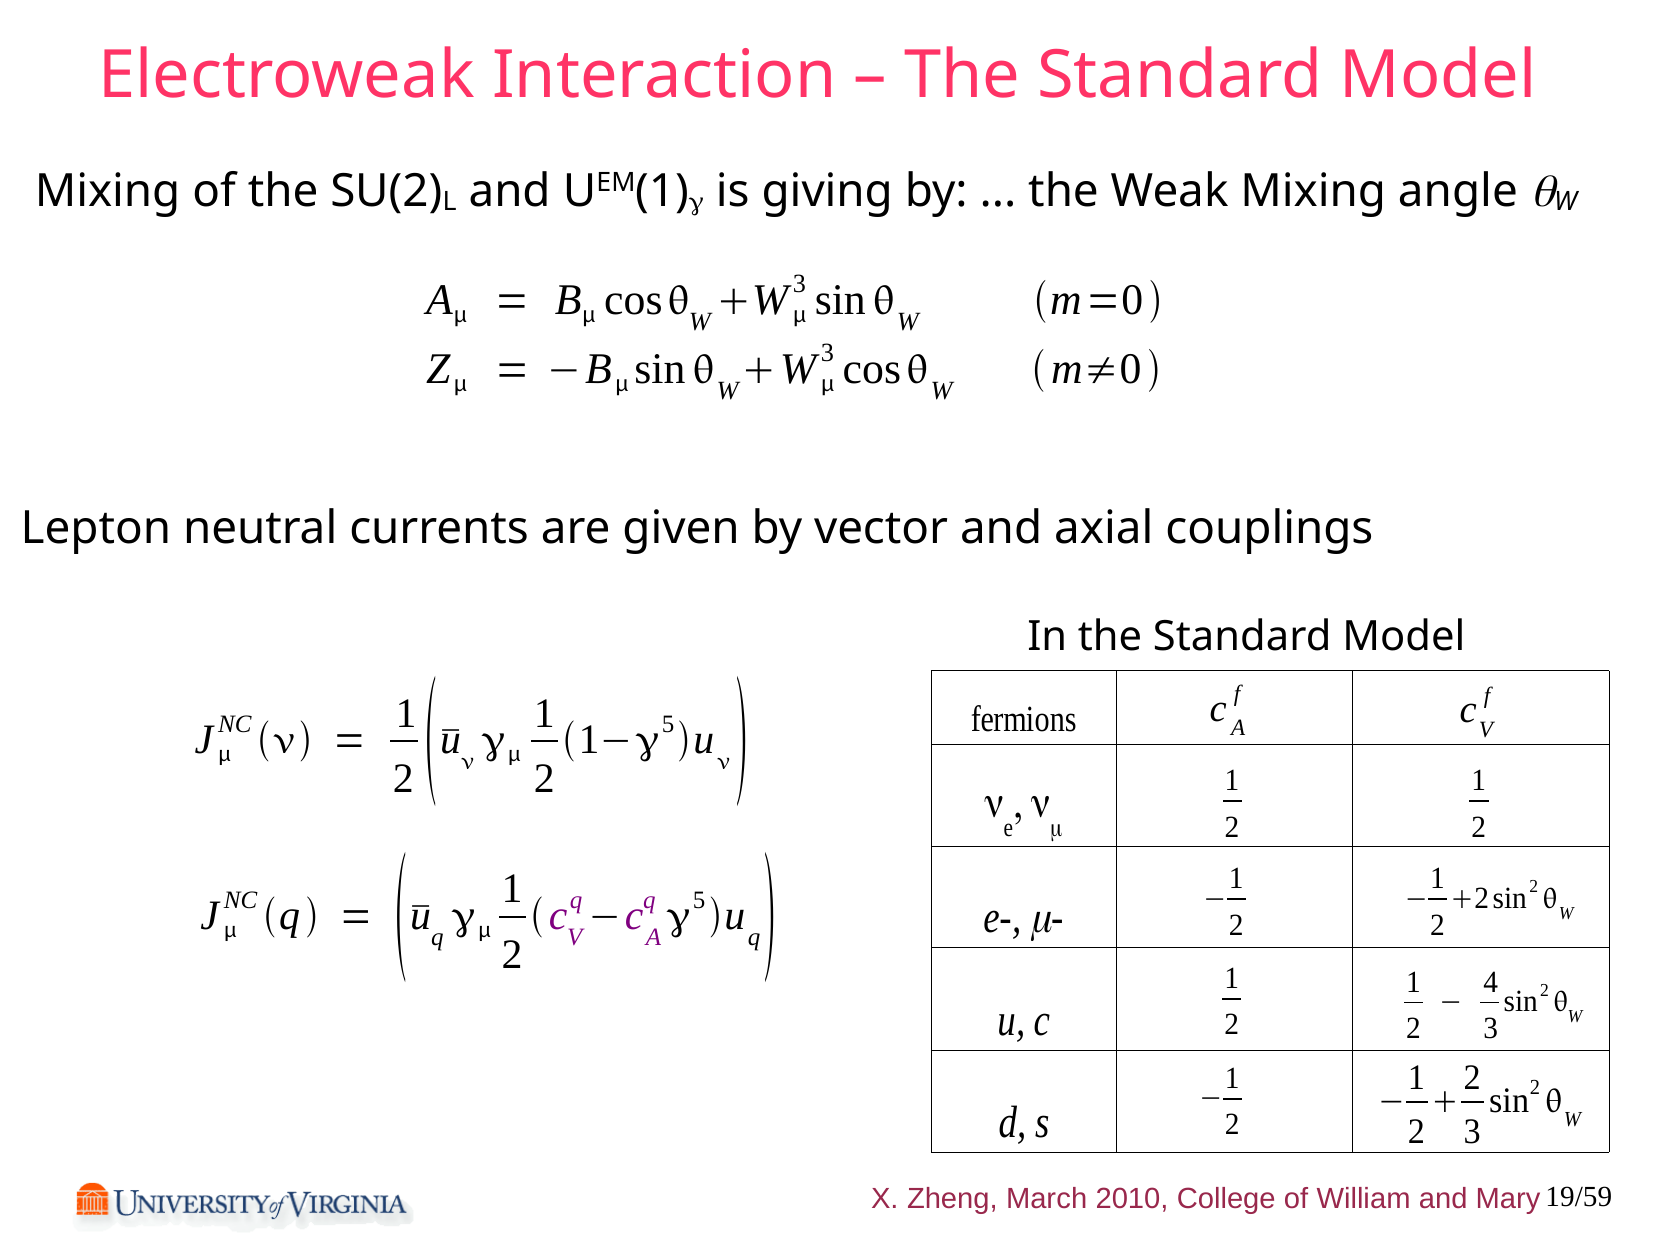

# Electroweak Interaction – The Standard Model
 Mixing of the SU(2)L and UEM(1)g is giving by: ... the Weak Mixing angle qW
Lepton neutral currents are given by vector and axial couplings
In the Standard Model